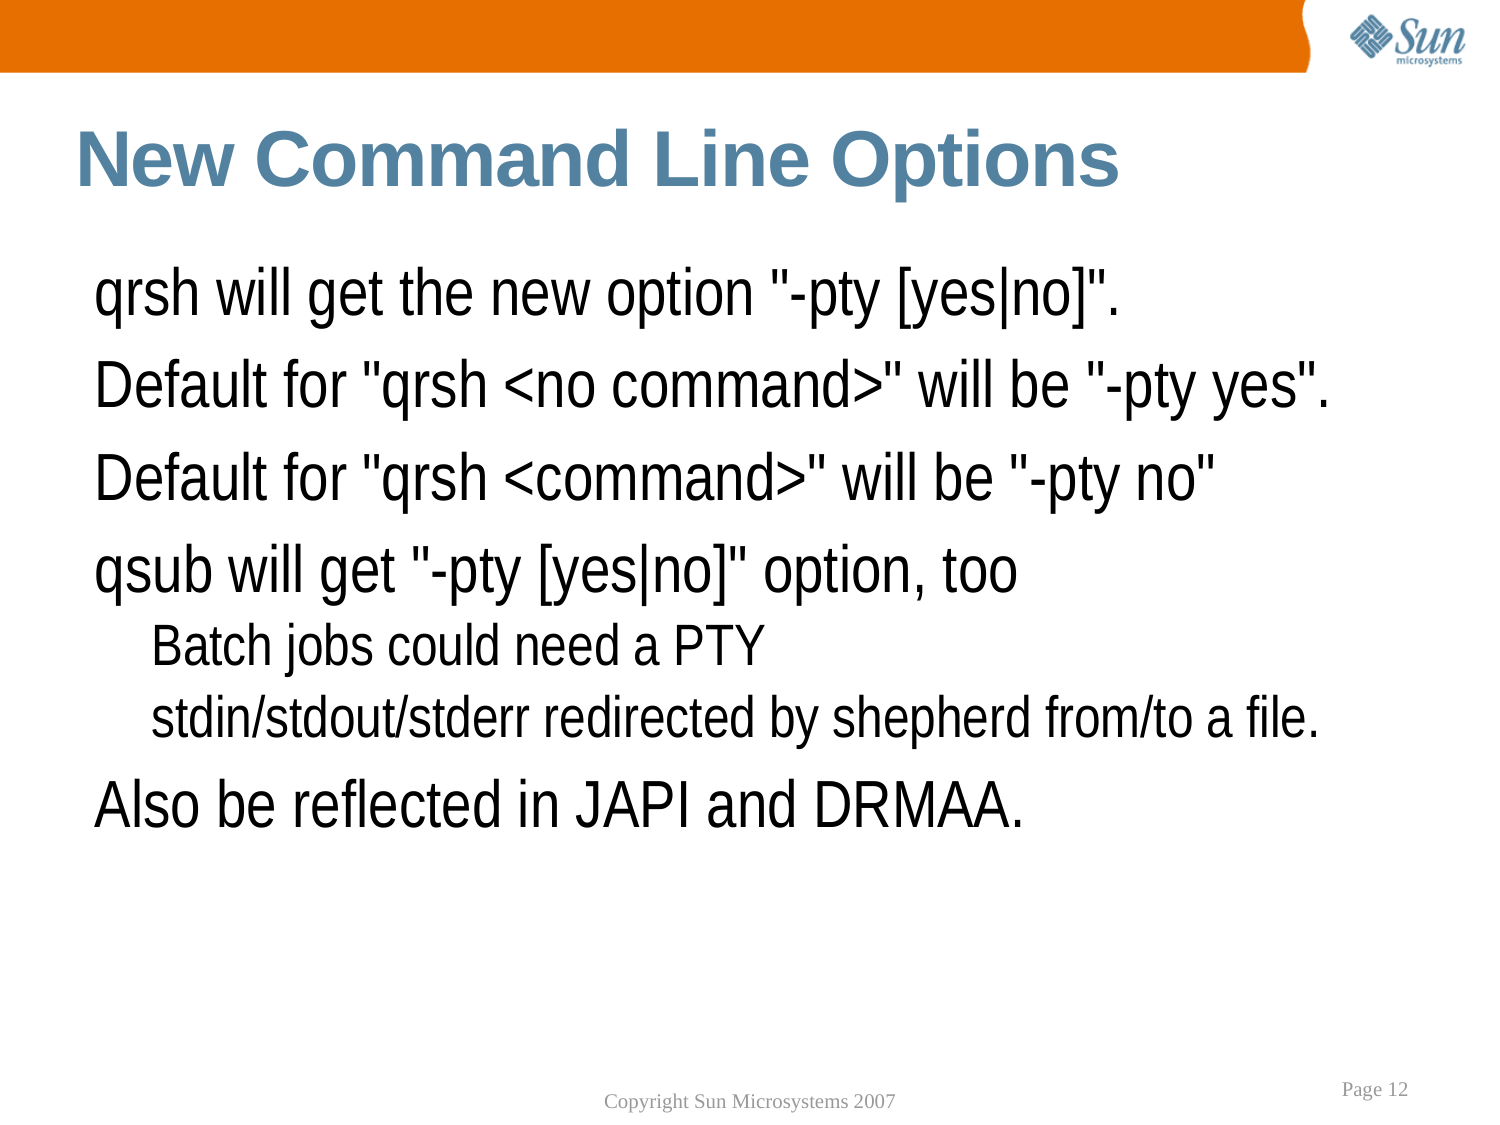

# New Command Line Options
qrsh will get the new option "-pty [yes|no]".
Default for "qrsh <no command>" will be "-pty yes".
Default for "qrsh <command>" will be "-pty no"
qsub will get "-pty [yes|no]" option, too
Batch jobs could need a PTY
stdin/stdout/stderr redirected by shepherd from/to a file.
Also be reflected in JAPI and DRMAA.